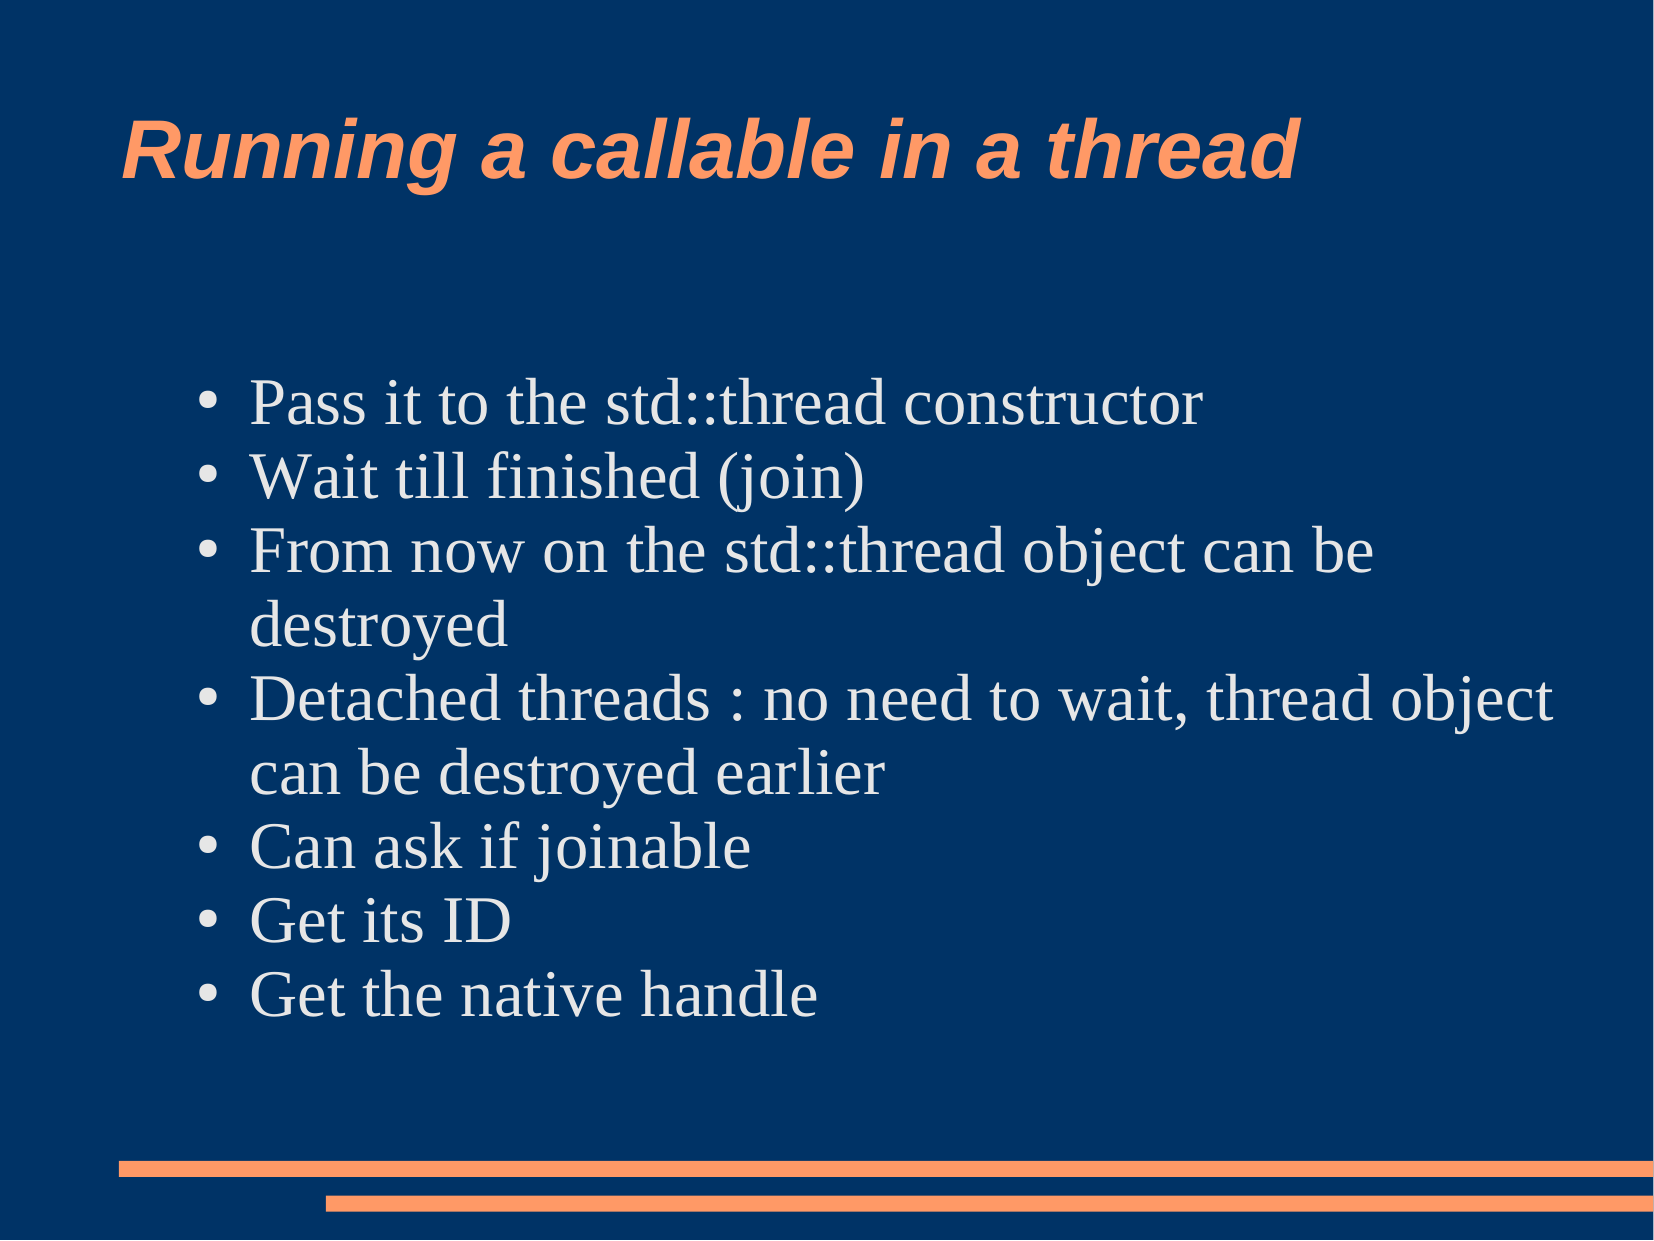

# Running a callable in a thread
Pass it to the std::thread constructor
Wait till finished (join)
From now on the std::thread object can be destroyed
Detached threads : no need to wait, thread object can be destroyed earlier
Can ask if joinable
Get its ID
Get the native handle